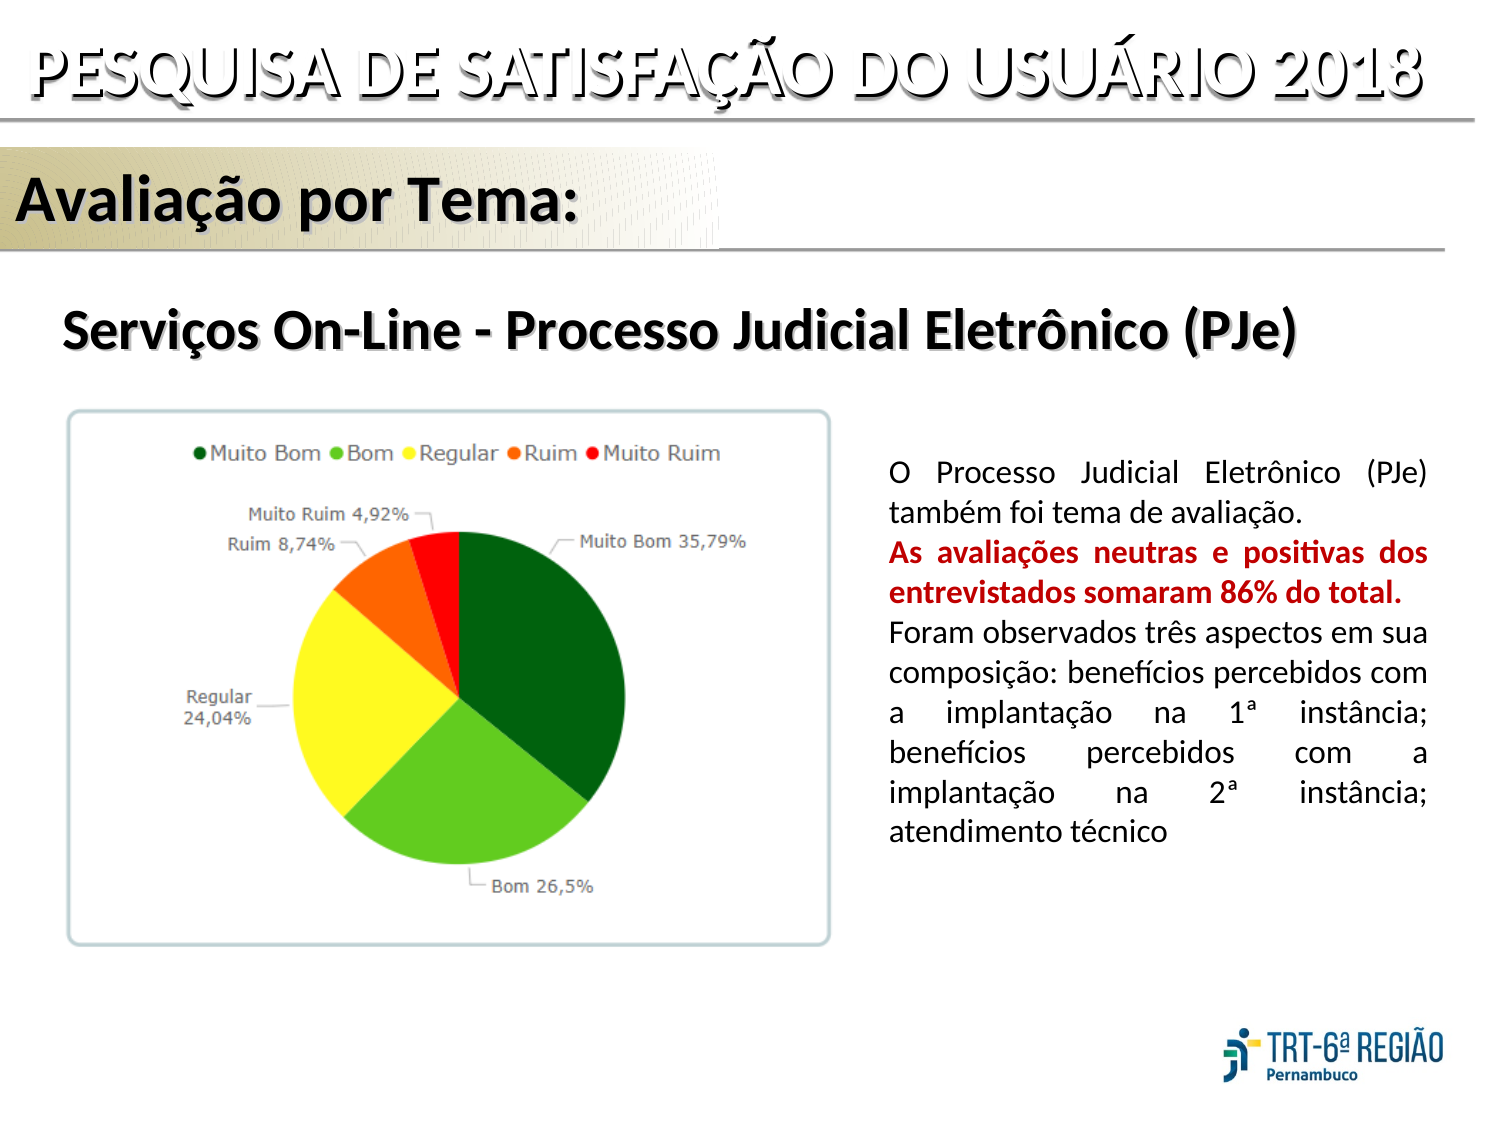

PESQUISA DE SATISFAÇÃO DO USUÁRIO 2018
Avaliação por Tema:
Serviços On-Line - Processo Judicial Eletrônico (PJe)
O Processo Judicial Eletrônico (PJe) também foi tema de avaliação.
As avaliações neutras e positivas dos entrevistados somaram 86% do total.
Foram observados três aspectos em sua composição: benefícios percebidos com a implantação na 1ª instância; benefícios percebidos com a implantação na 2ª instância; atendimento técnico